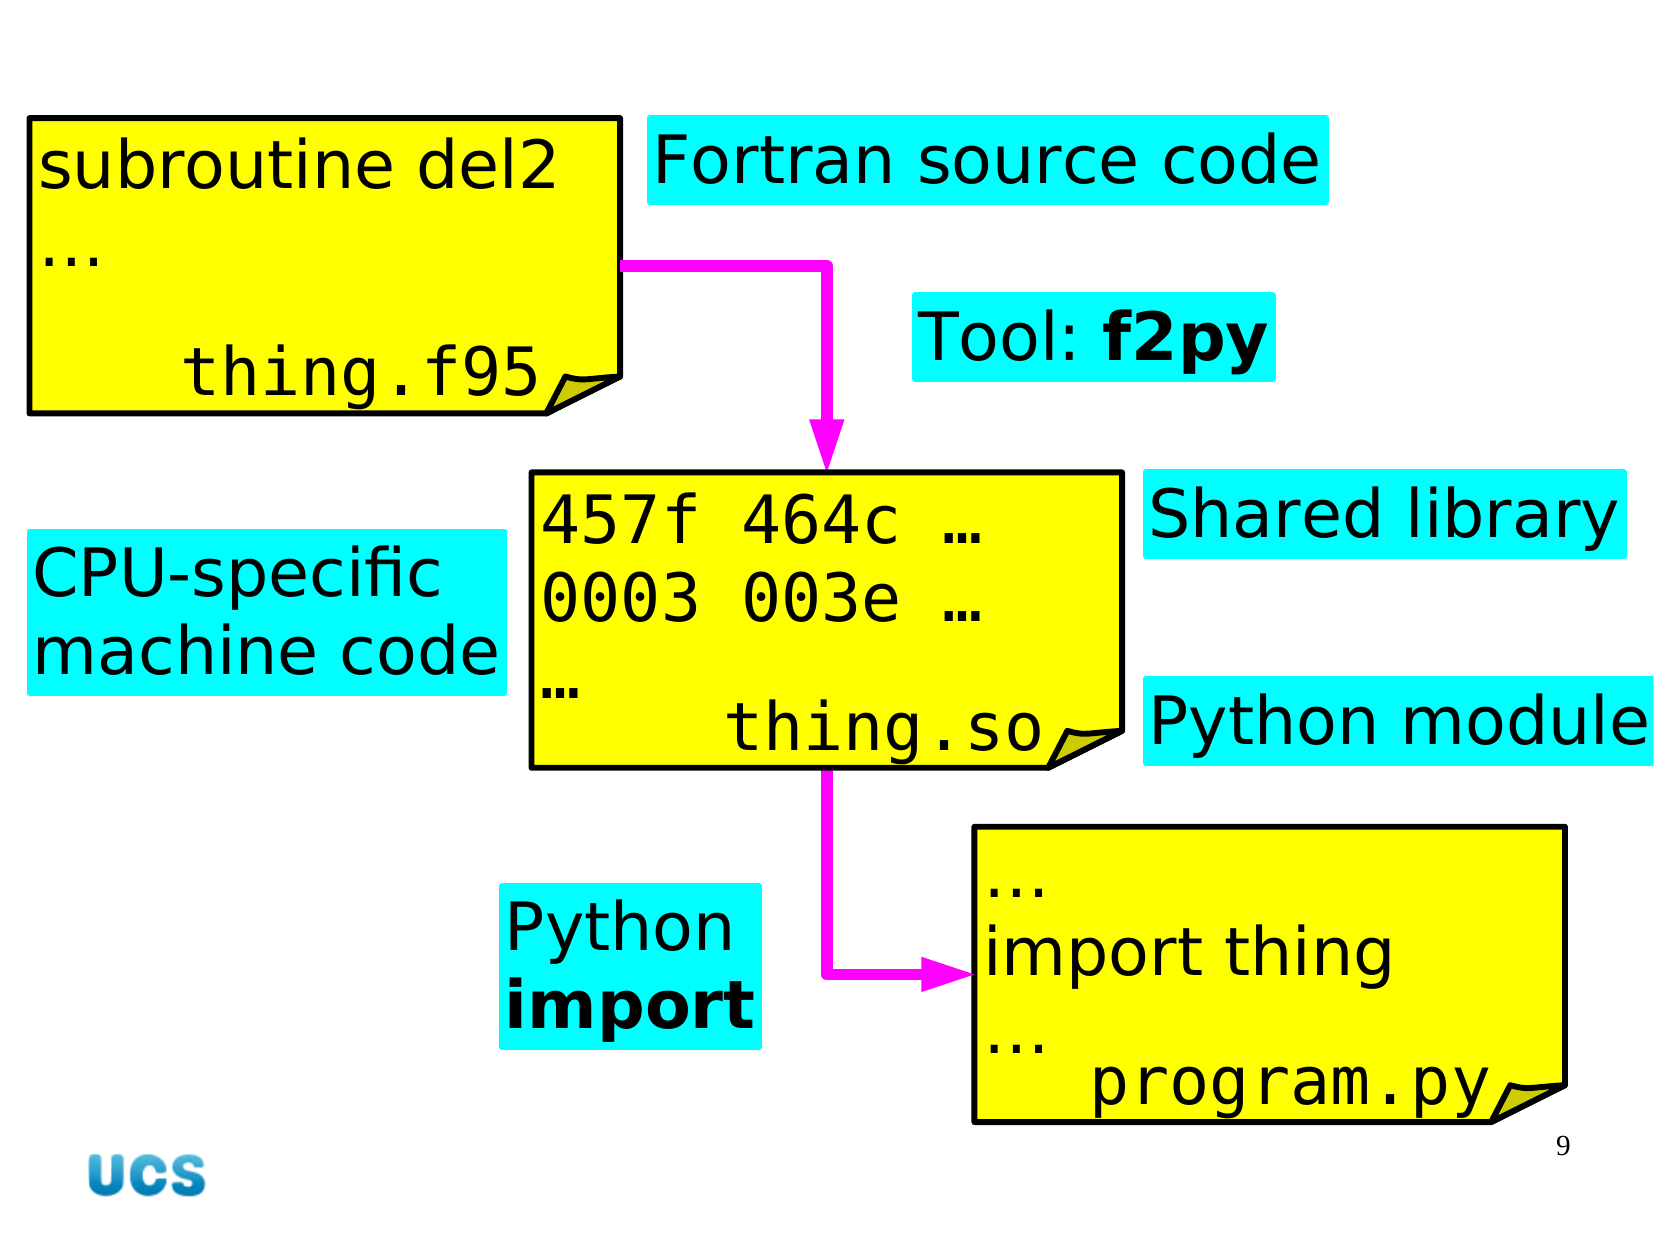

subroutine del2
…
Fortran source code
Tool: f2py
thing.f95
457f 464c …
0003 003e …
…
Shared library
CPU-specific
machine code
Python module
thing.so
…
import thing
…
Python
import
program.py
9